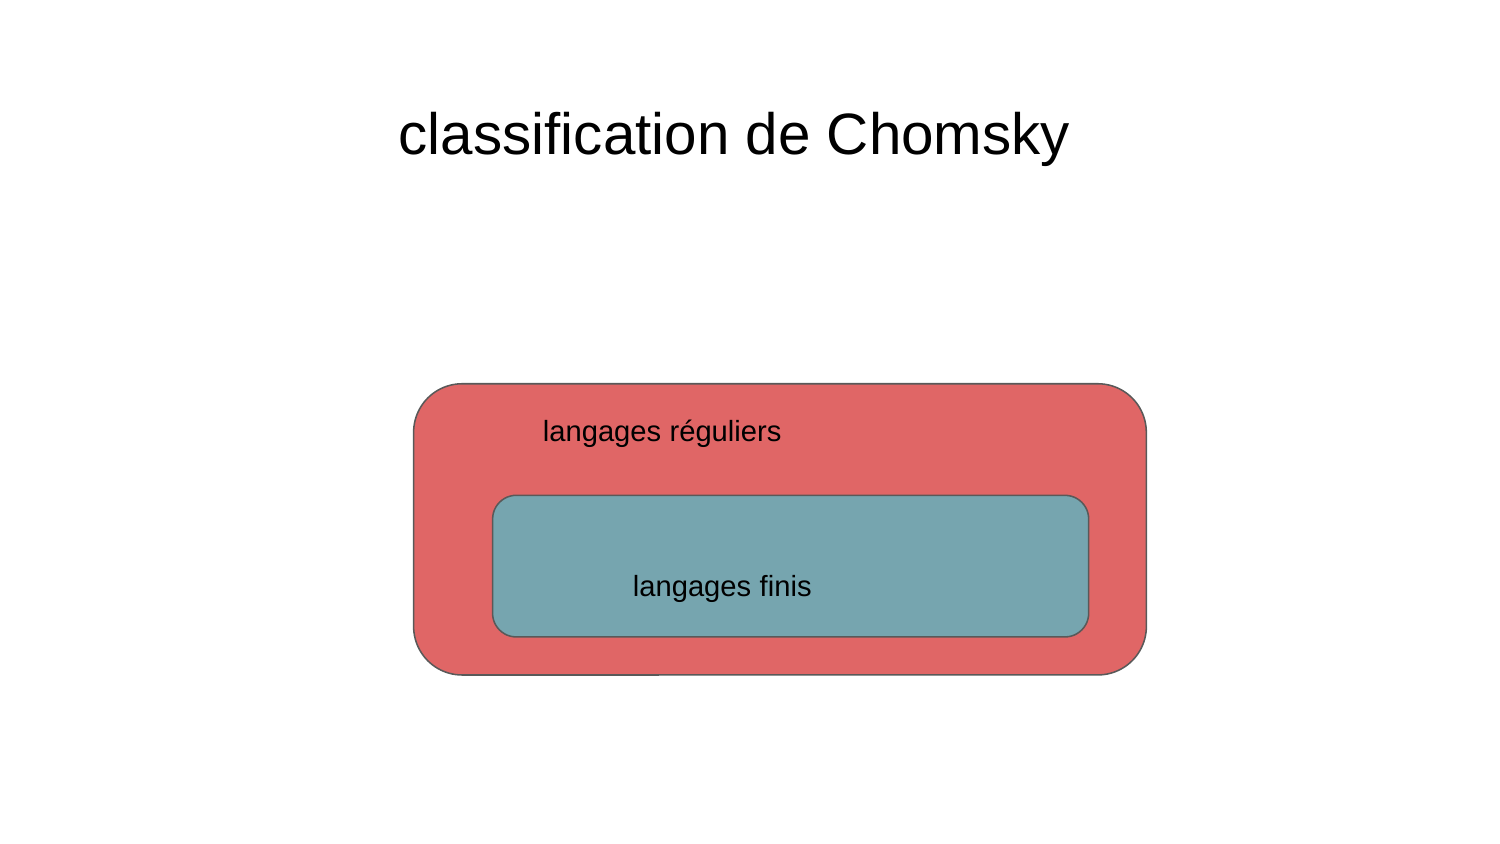

# classification de Chomsky
langages réguliers
langages finis